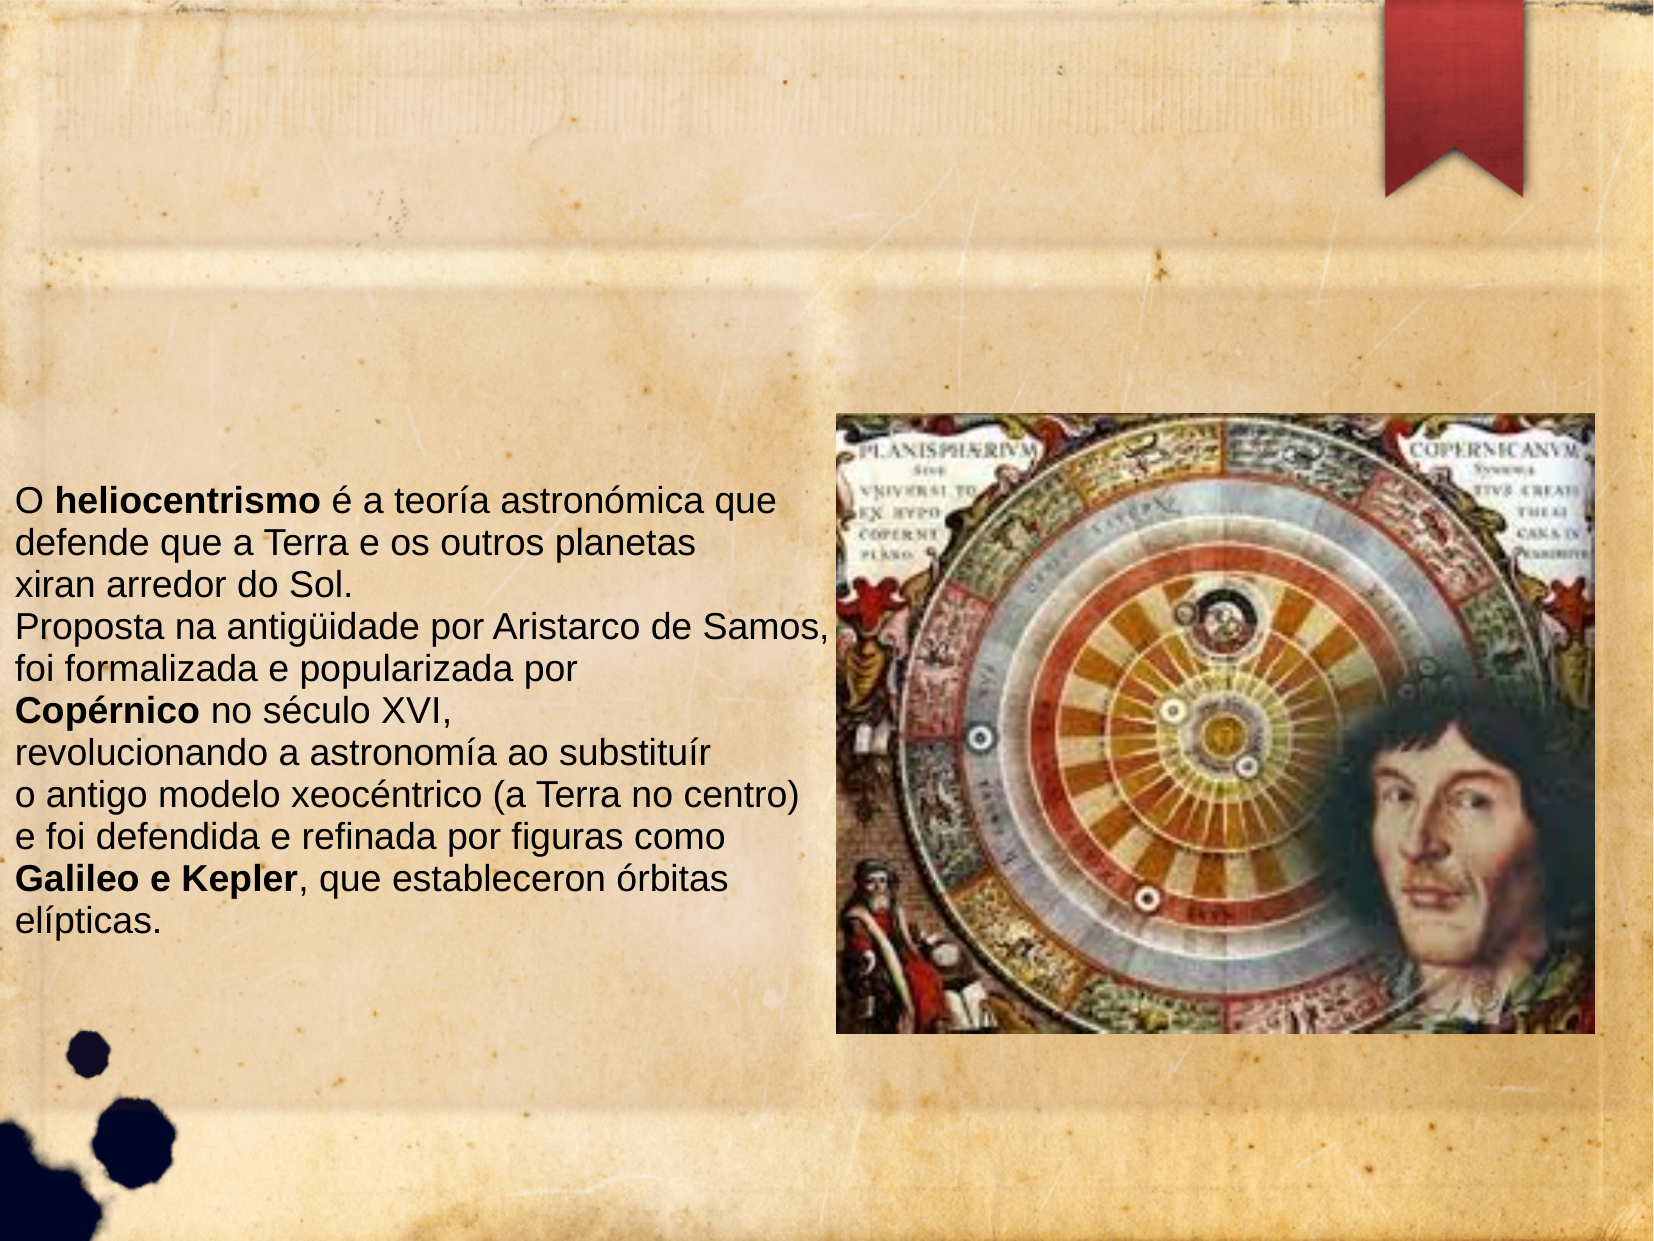

#
O heliocentrismo é a teoría astronómica que
defende que a Terra e os outros planetas
xiran arredor do Sol.
Proposta na antigüidade por Aristarco de Samos,
foi formalizada e popularizada por
Copérnico no século XVI,
revolucionando a astronomía ao substituír
o antigo modelo xeocéntrico (a Terra no centro)
e foi defendida e refinada por figuras como
Galileo e Kepler, que estableceron órbitas elípticas.